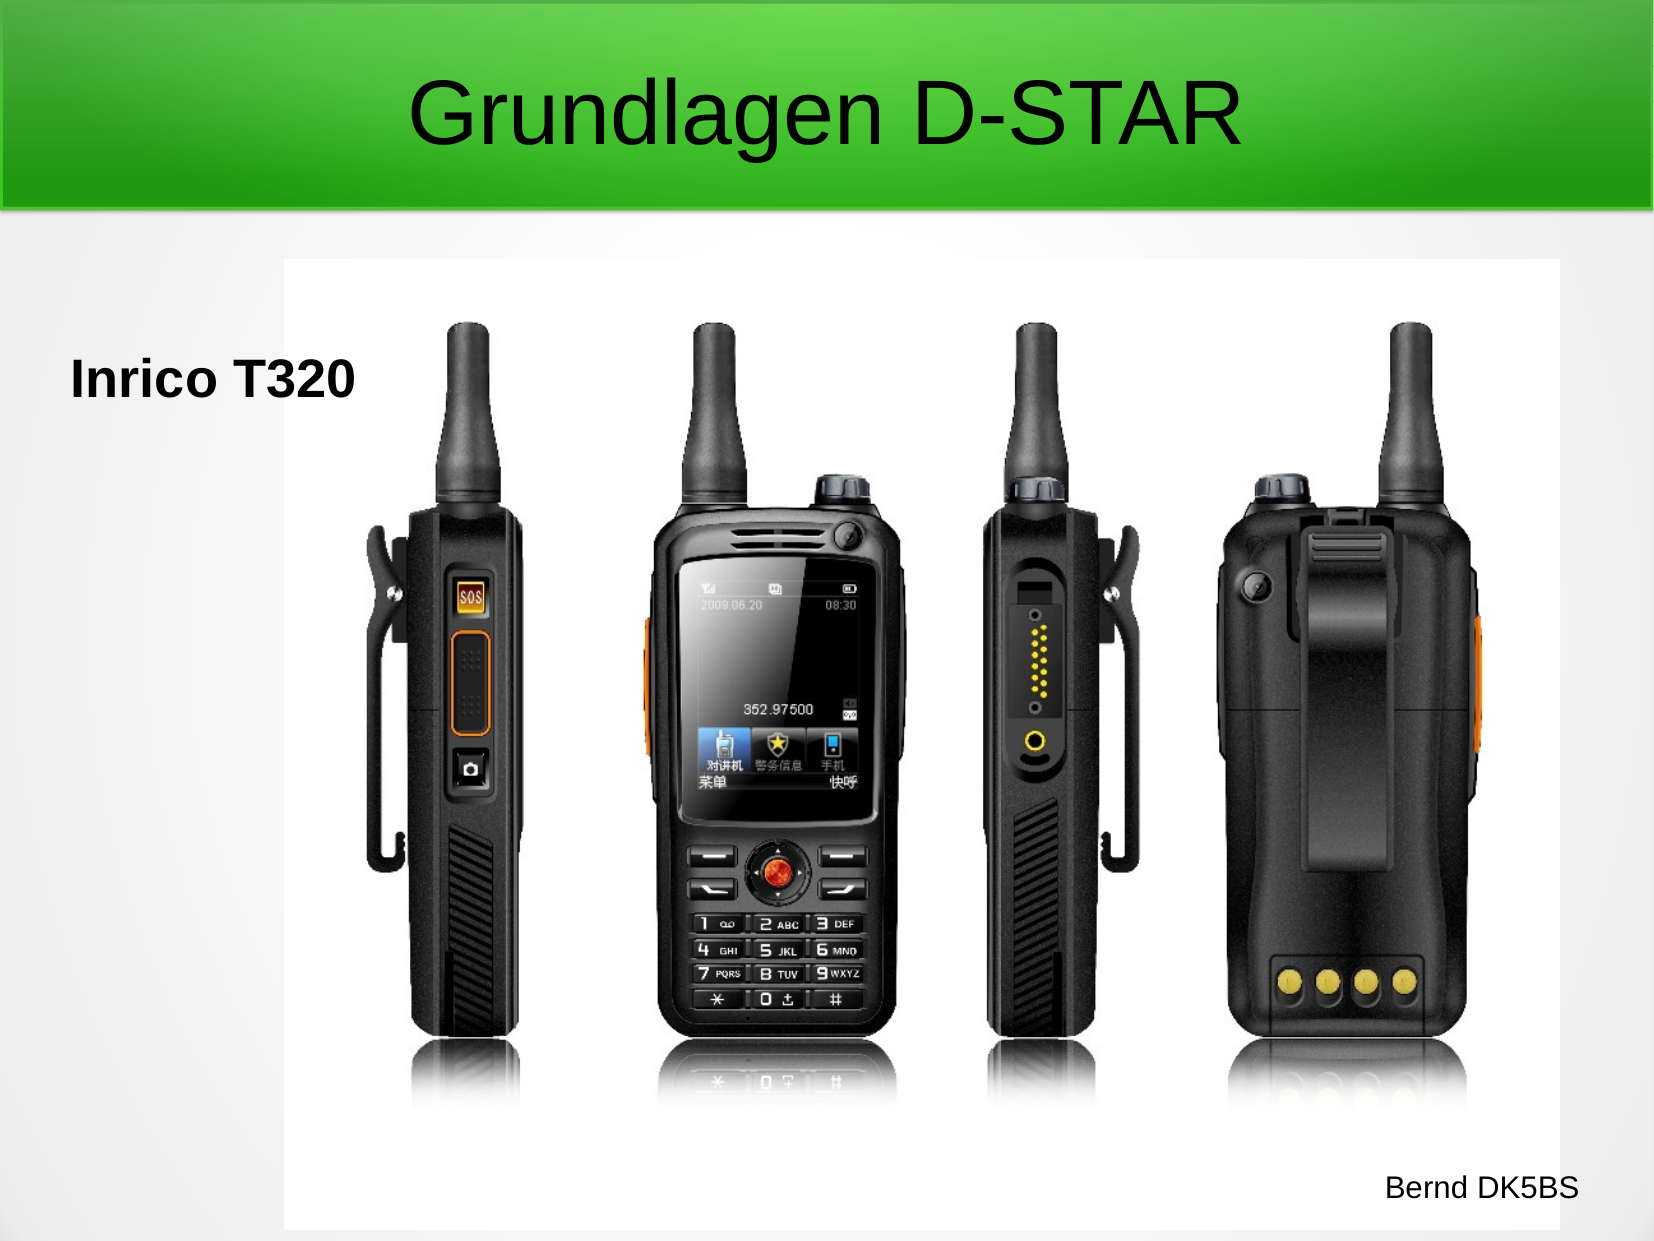

# Grundlagen D-STAR
Inrico T320
Bernd DK5BS